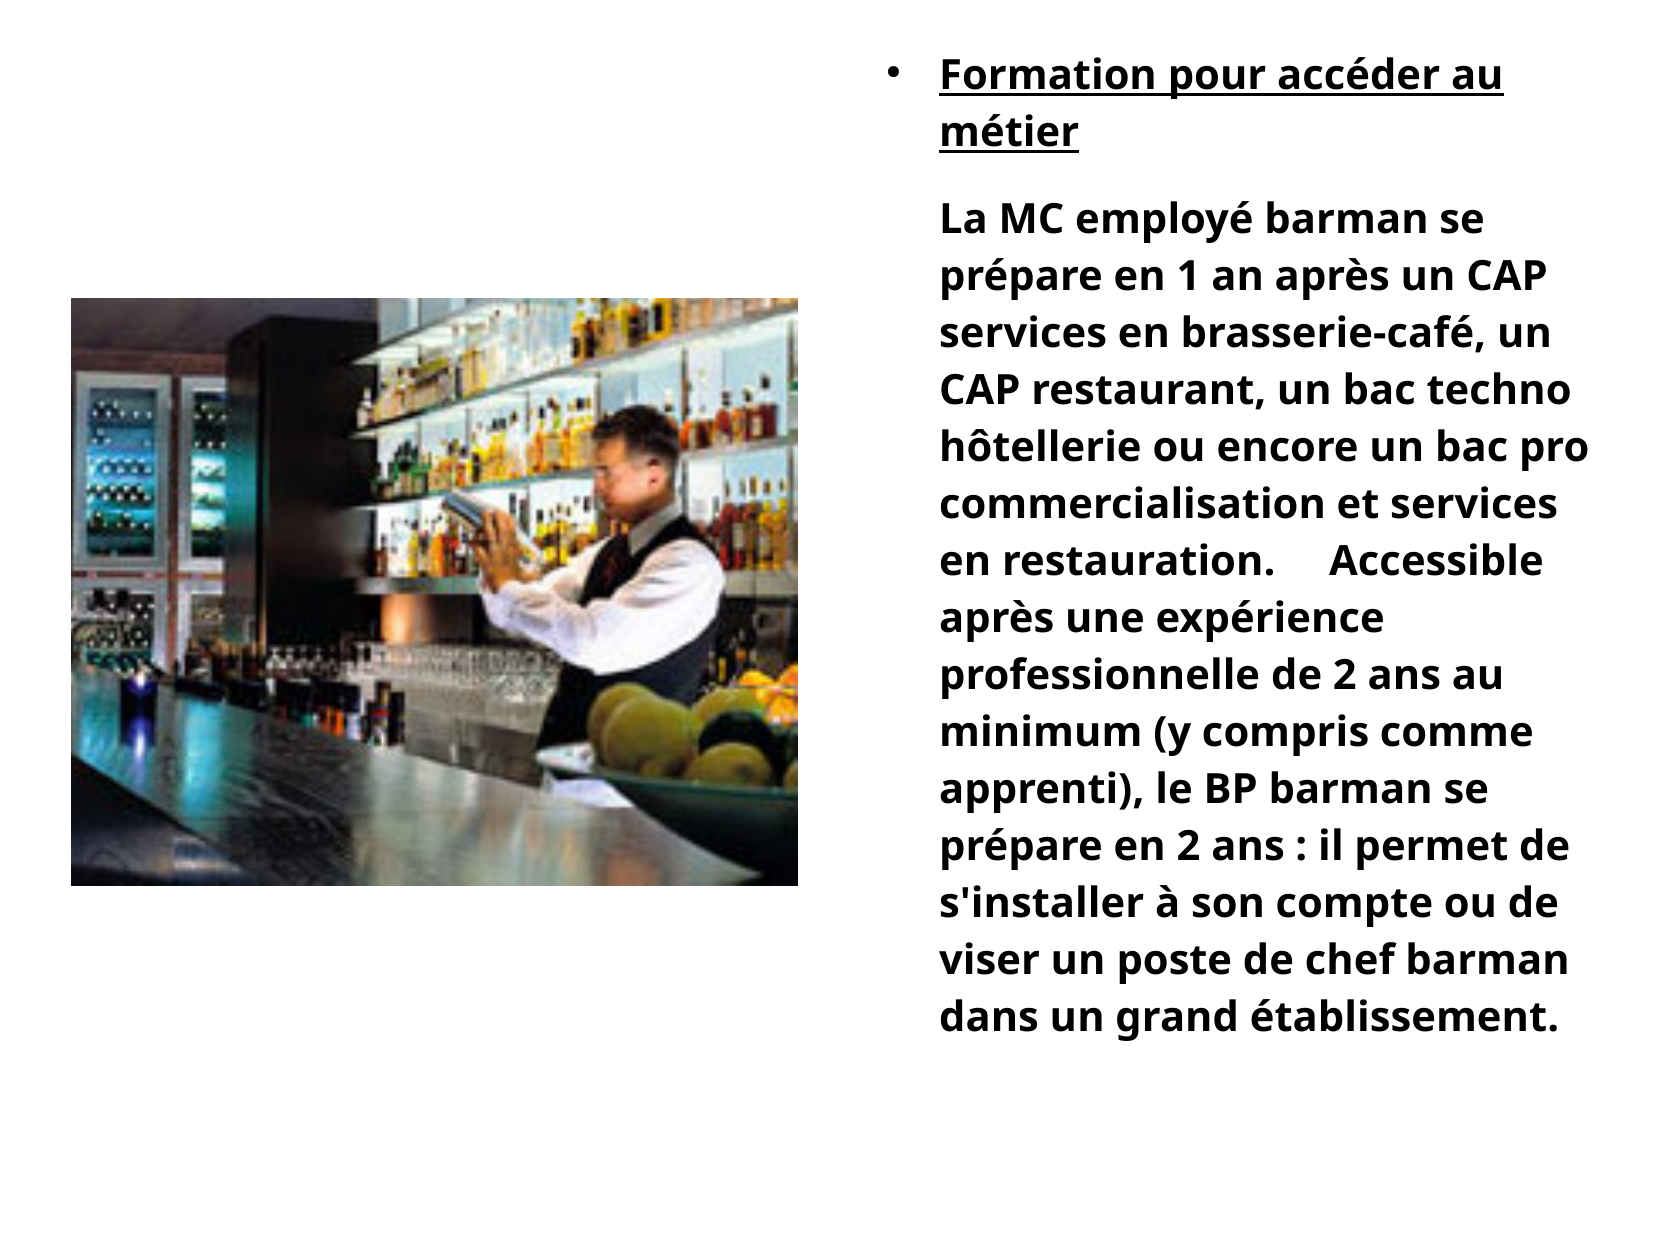

# Formation pour accéder au métier
La MC employé barman se prépare en 1 an après un CAP services en brasserie-café, un CAP restaurant, un bac techno hôtellerie ou encore un bac pro commercialisation et services en restauration. Accessible après une expérience professionnelle de 2 ans au minimum (y compris comme apprenti), le BP barman se prépare en 2 ans : il permet de s'installer à son compte ou de viser un poste de chef barman dans un grand établissement.